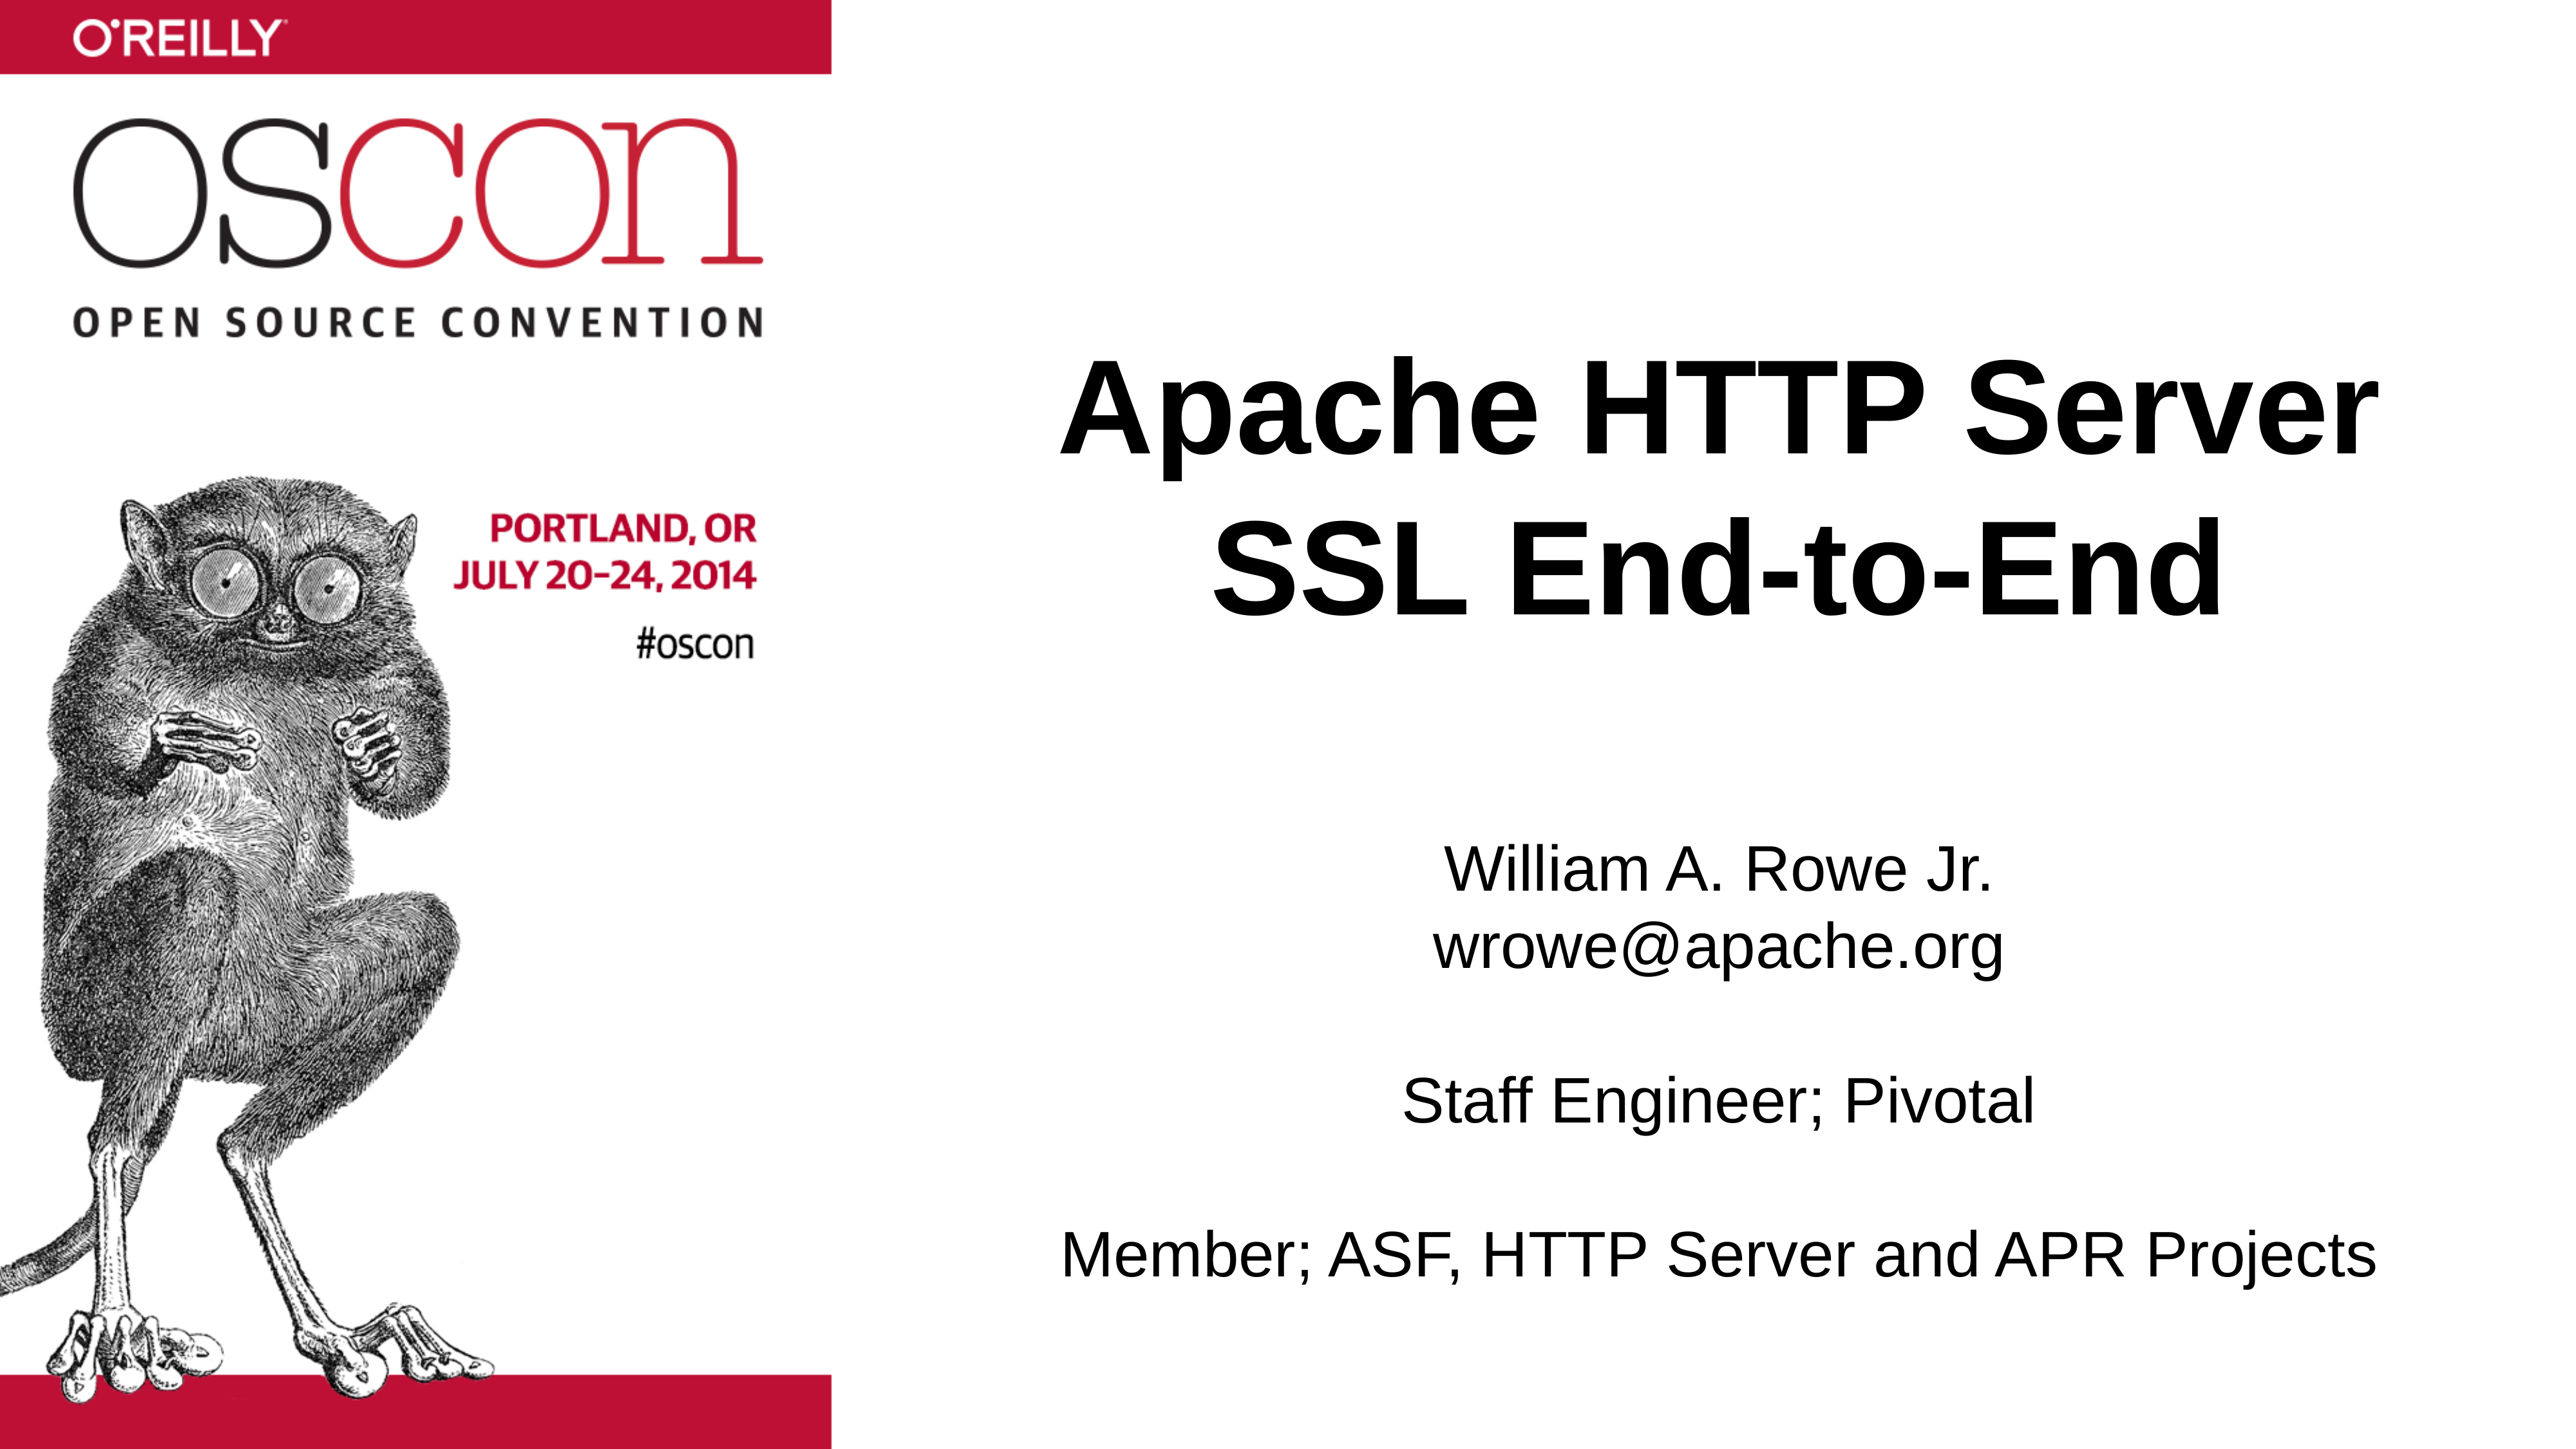

# Apache HTTP Server SSL End-to-End
William A. Rowe Jr.
wrowe@apache.org
Staff Engineer; Pivotal
Member; ASF, HTTP Server and APR Projects